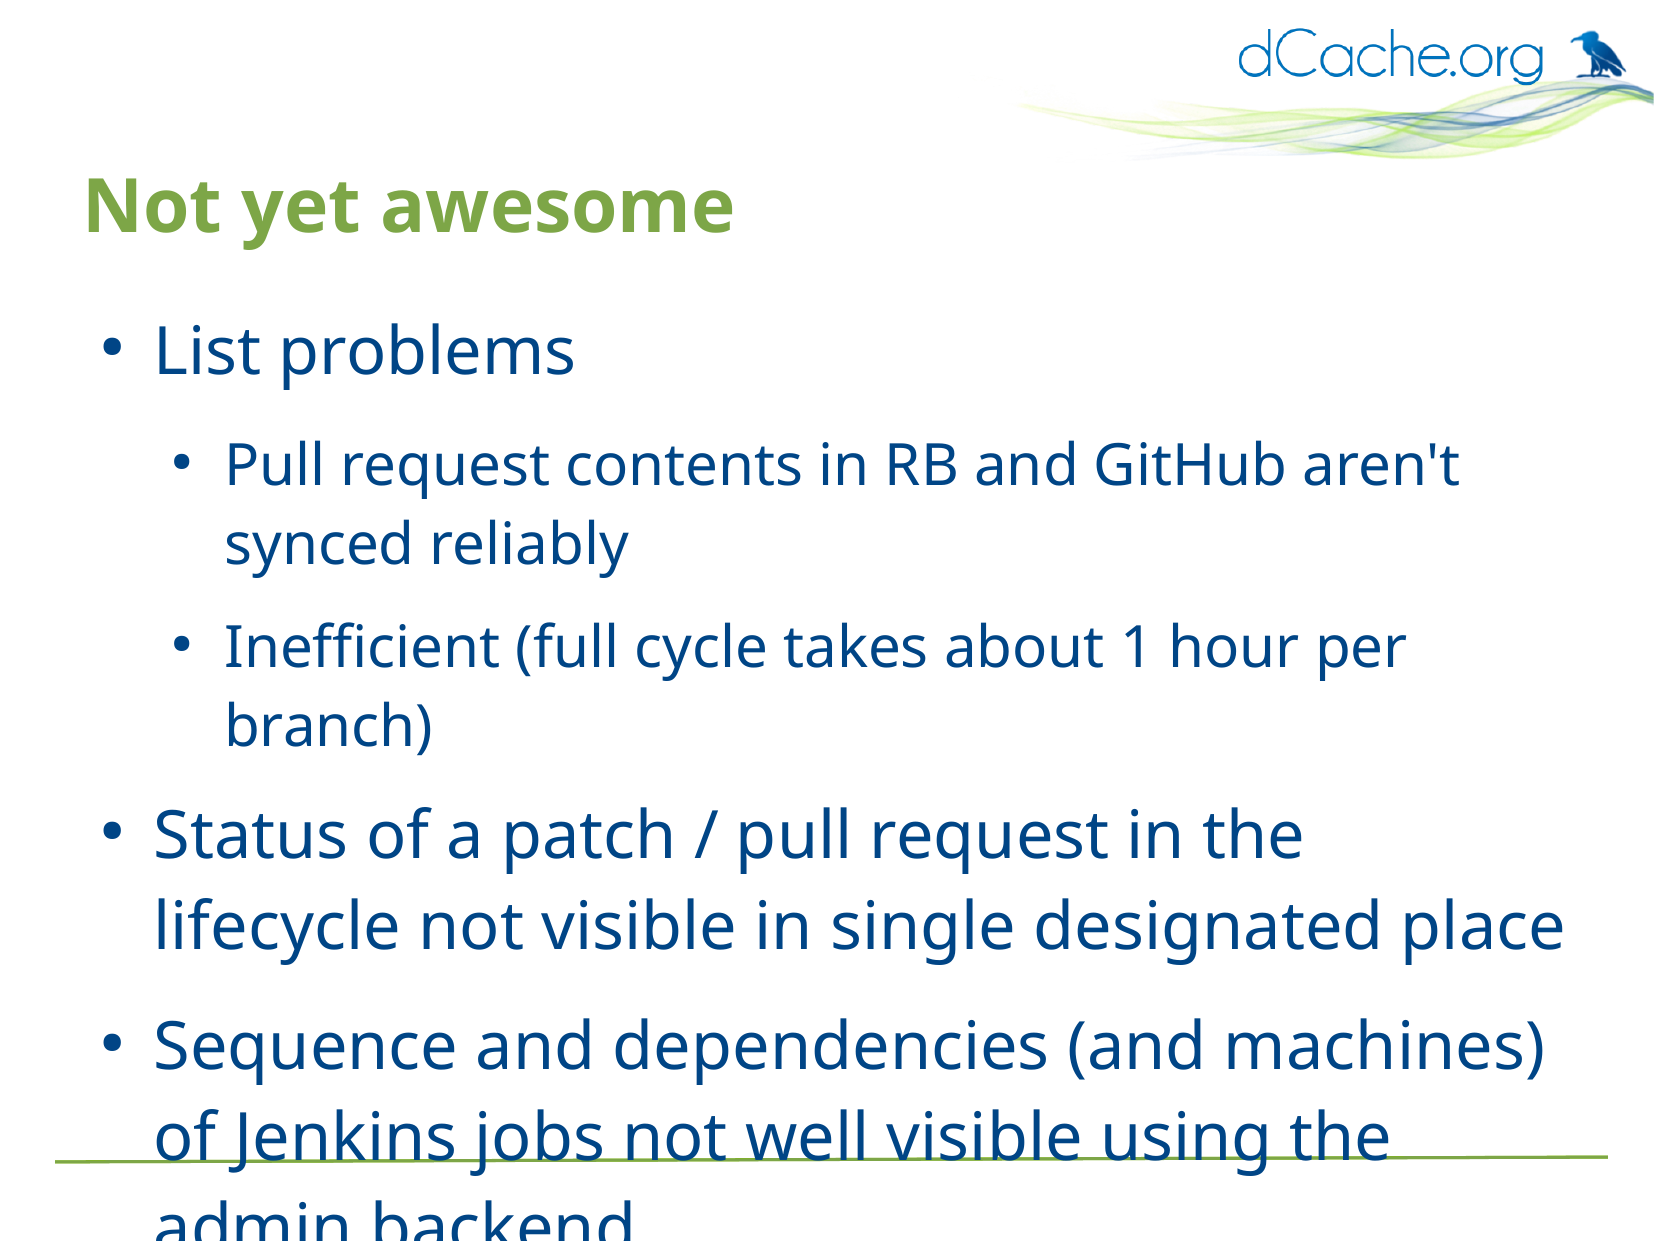

# Not yet awesome
List problems
Pull request contents in RB and GitHub aren't synced reliably
Inefficient (full cycle takes about 1 hour per branch)
Status of a patch / pull request in the lifecycle not visible in single designated place
Sequence and dependencies (and machines) of Jenkins jobs not well visible using the admin backend
Documentation